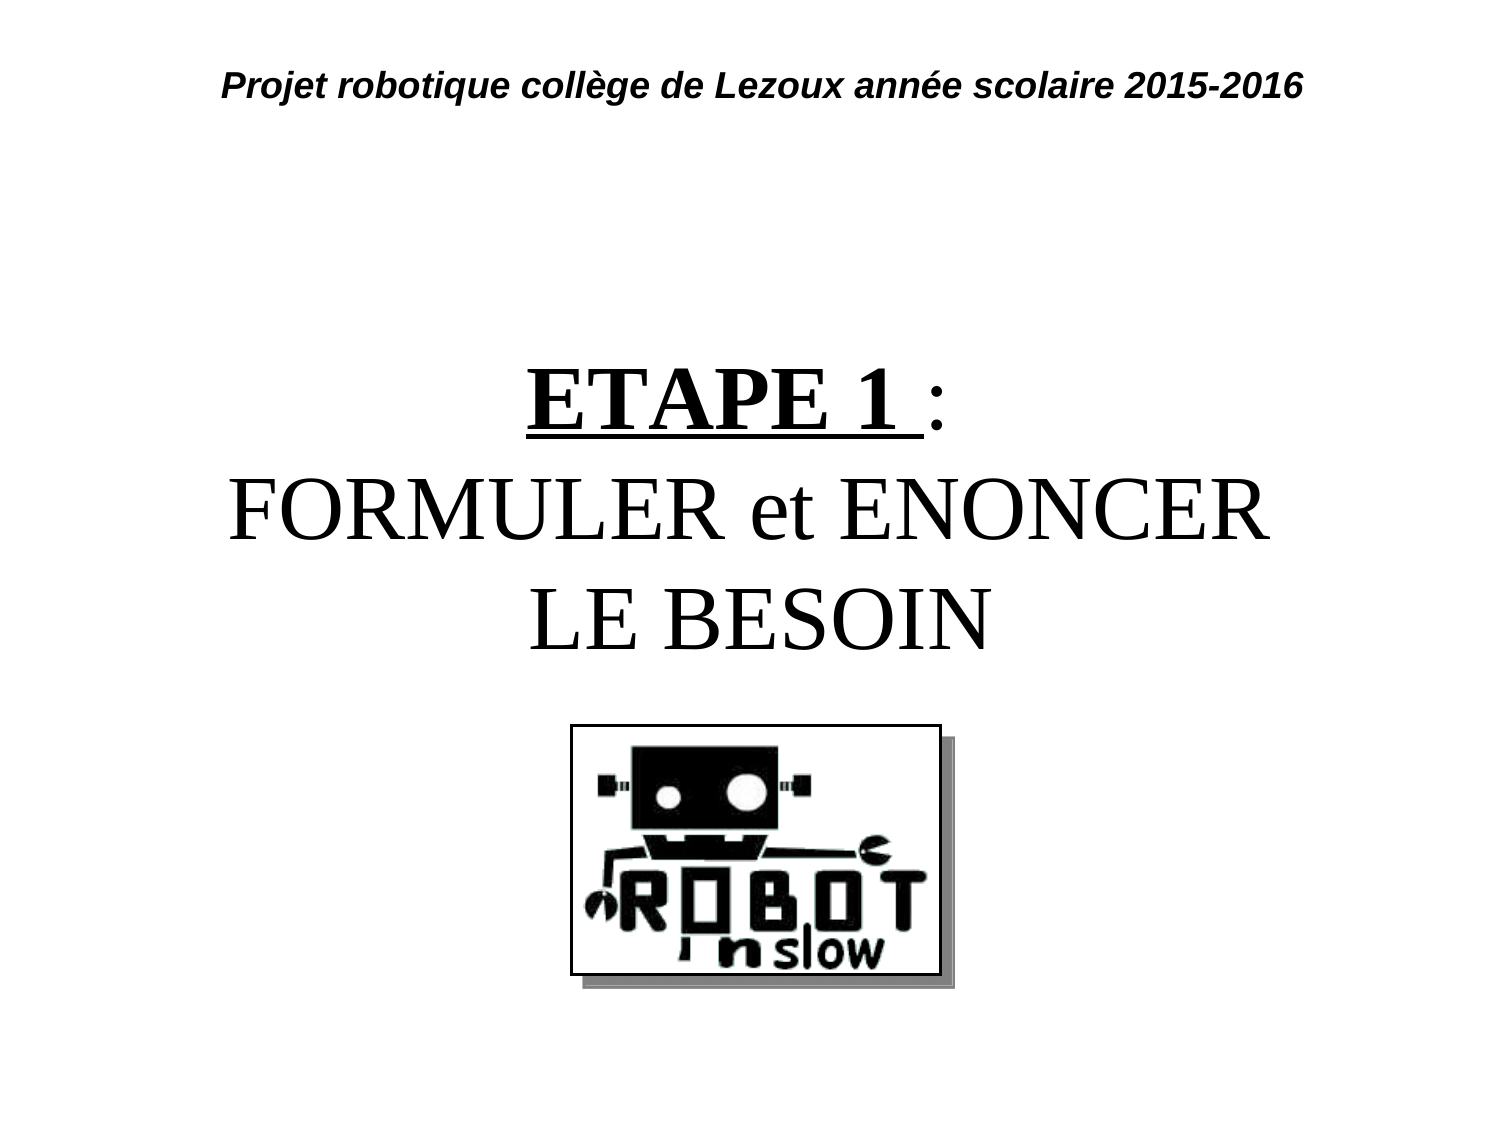

Projet robotique collège de Lezoux année scolaire 2015-2016
# ETAPE 1 : FORMULER et ENONCER LE BESOIN